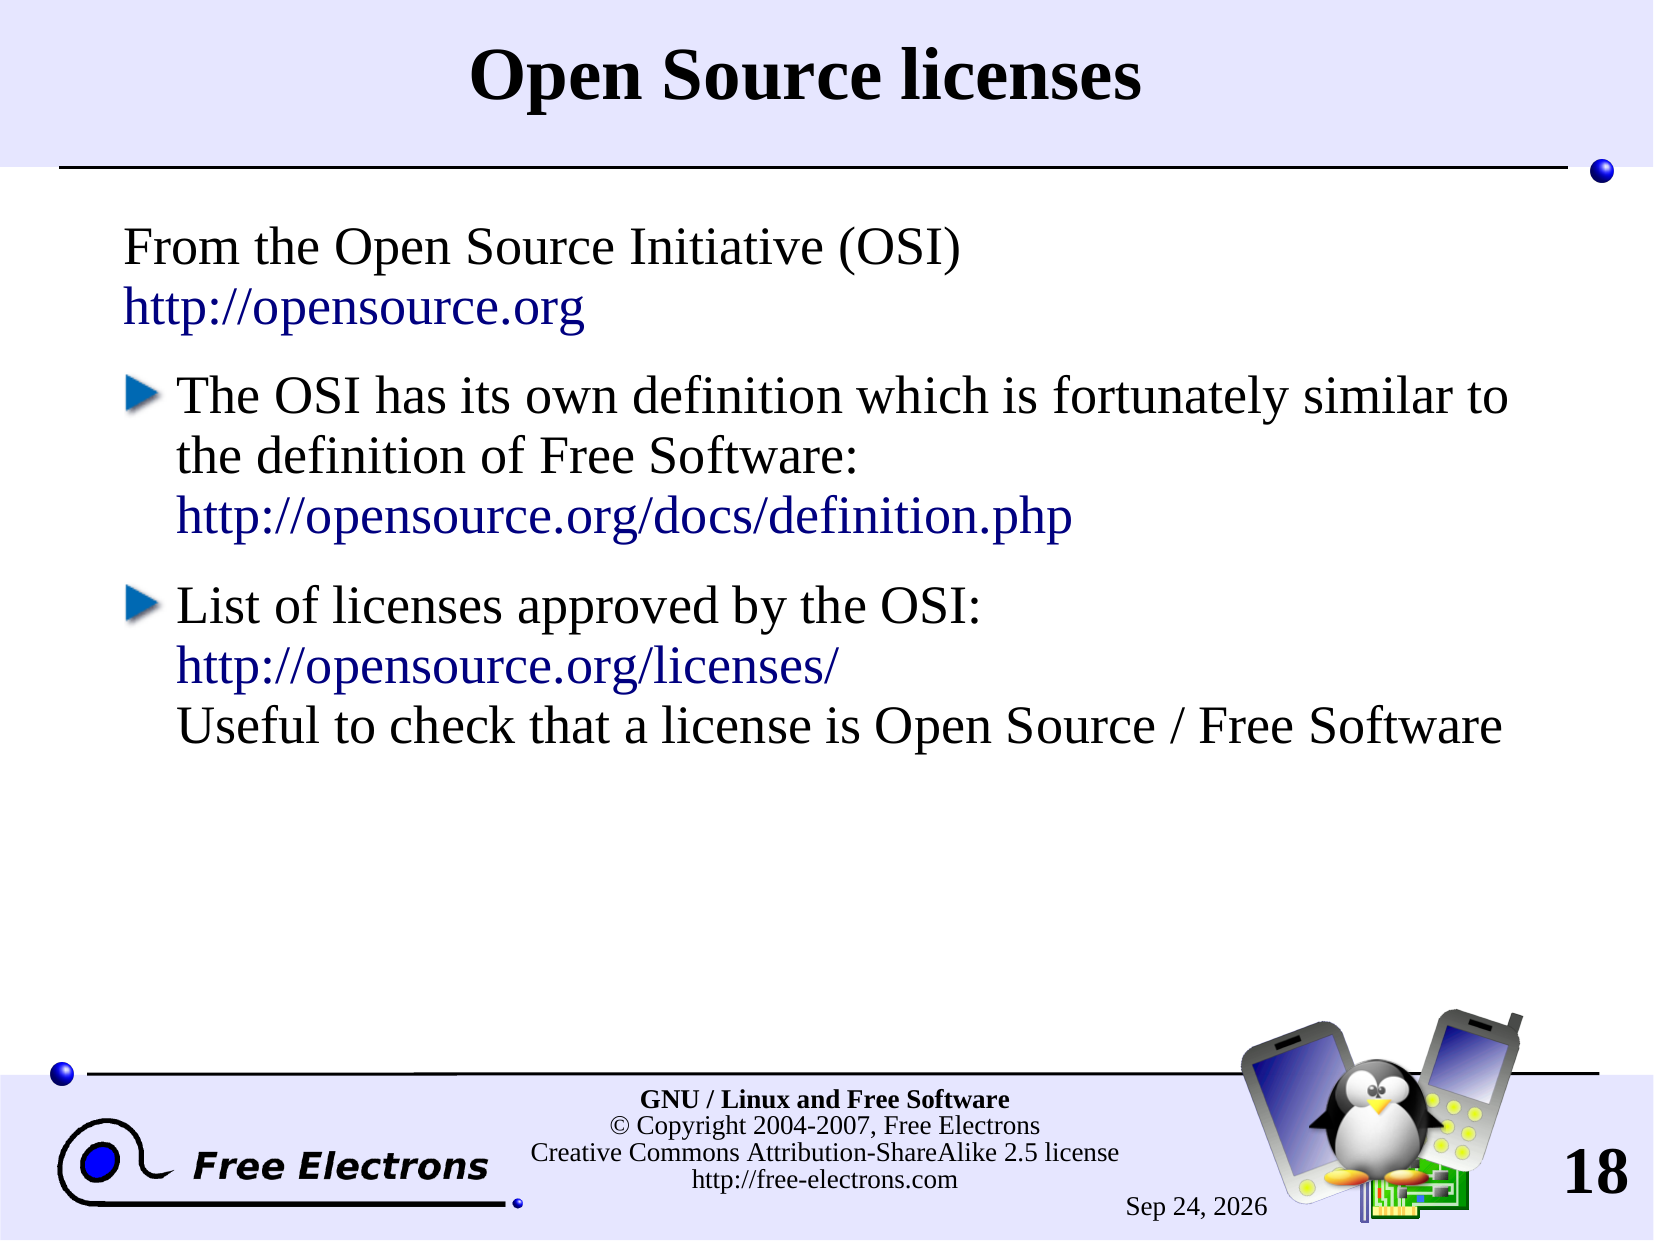

# Open Source licenses
From the Open Source Initiative (OSI)
http://opensource.org
The OSI has its own definition which is fortunately similar to the definition of Free Software:
http://opensource.org/docs/definition.php
List of licenses approved by the OSI:
http://opensource.org/licenses/
Useful to check that a license is Open Source / Free Software